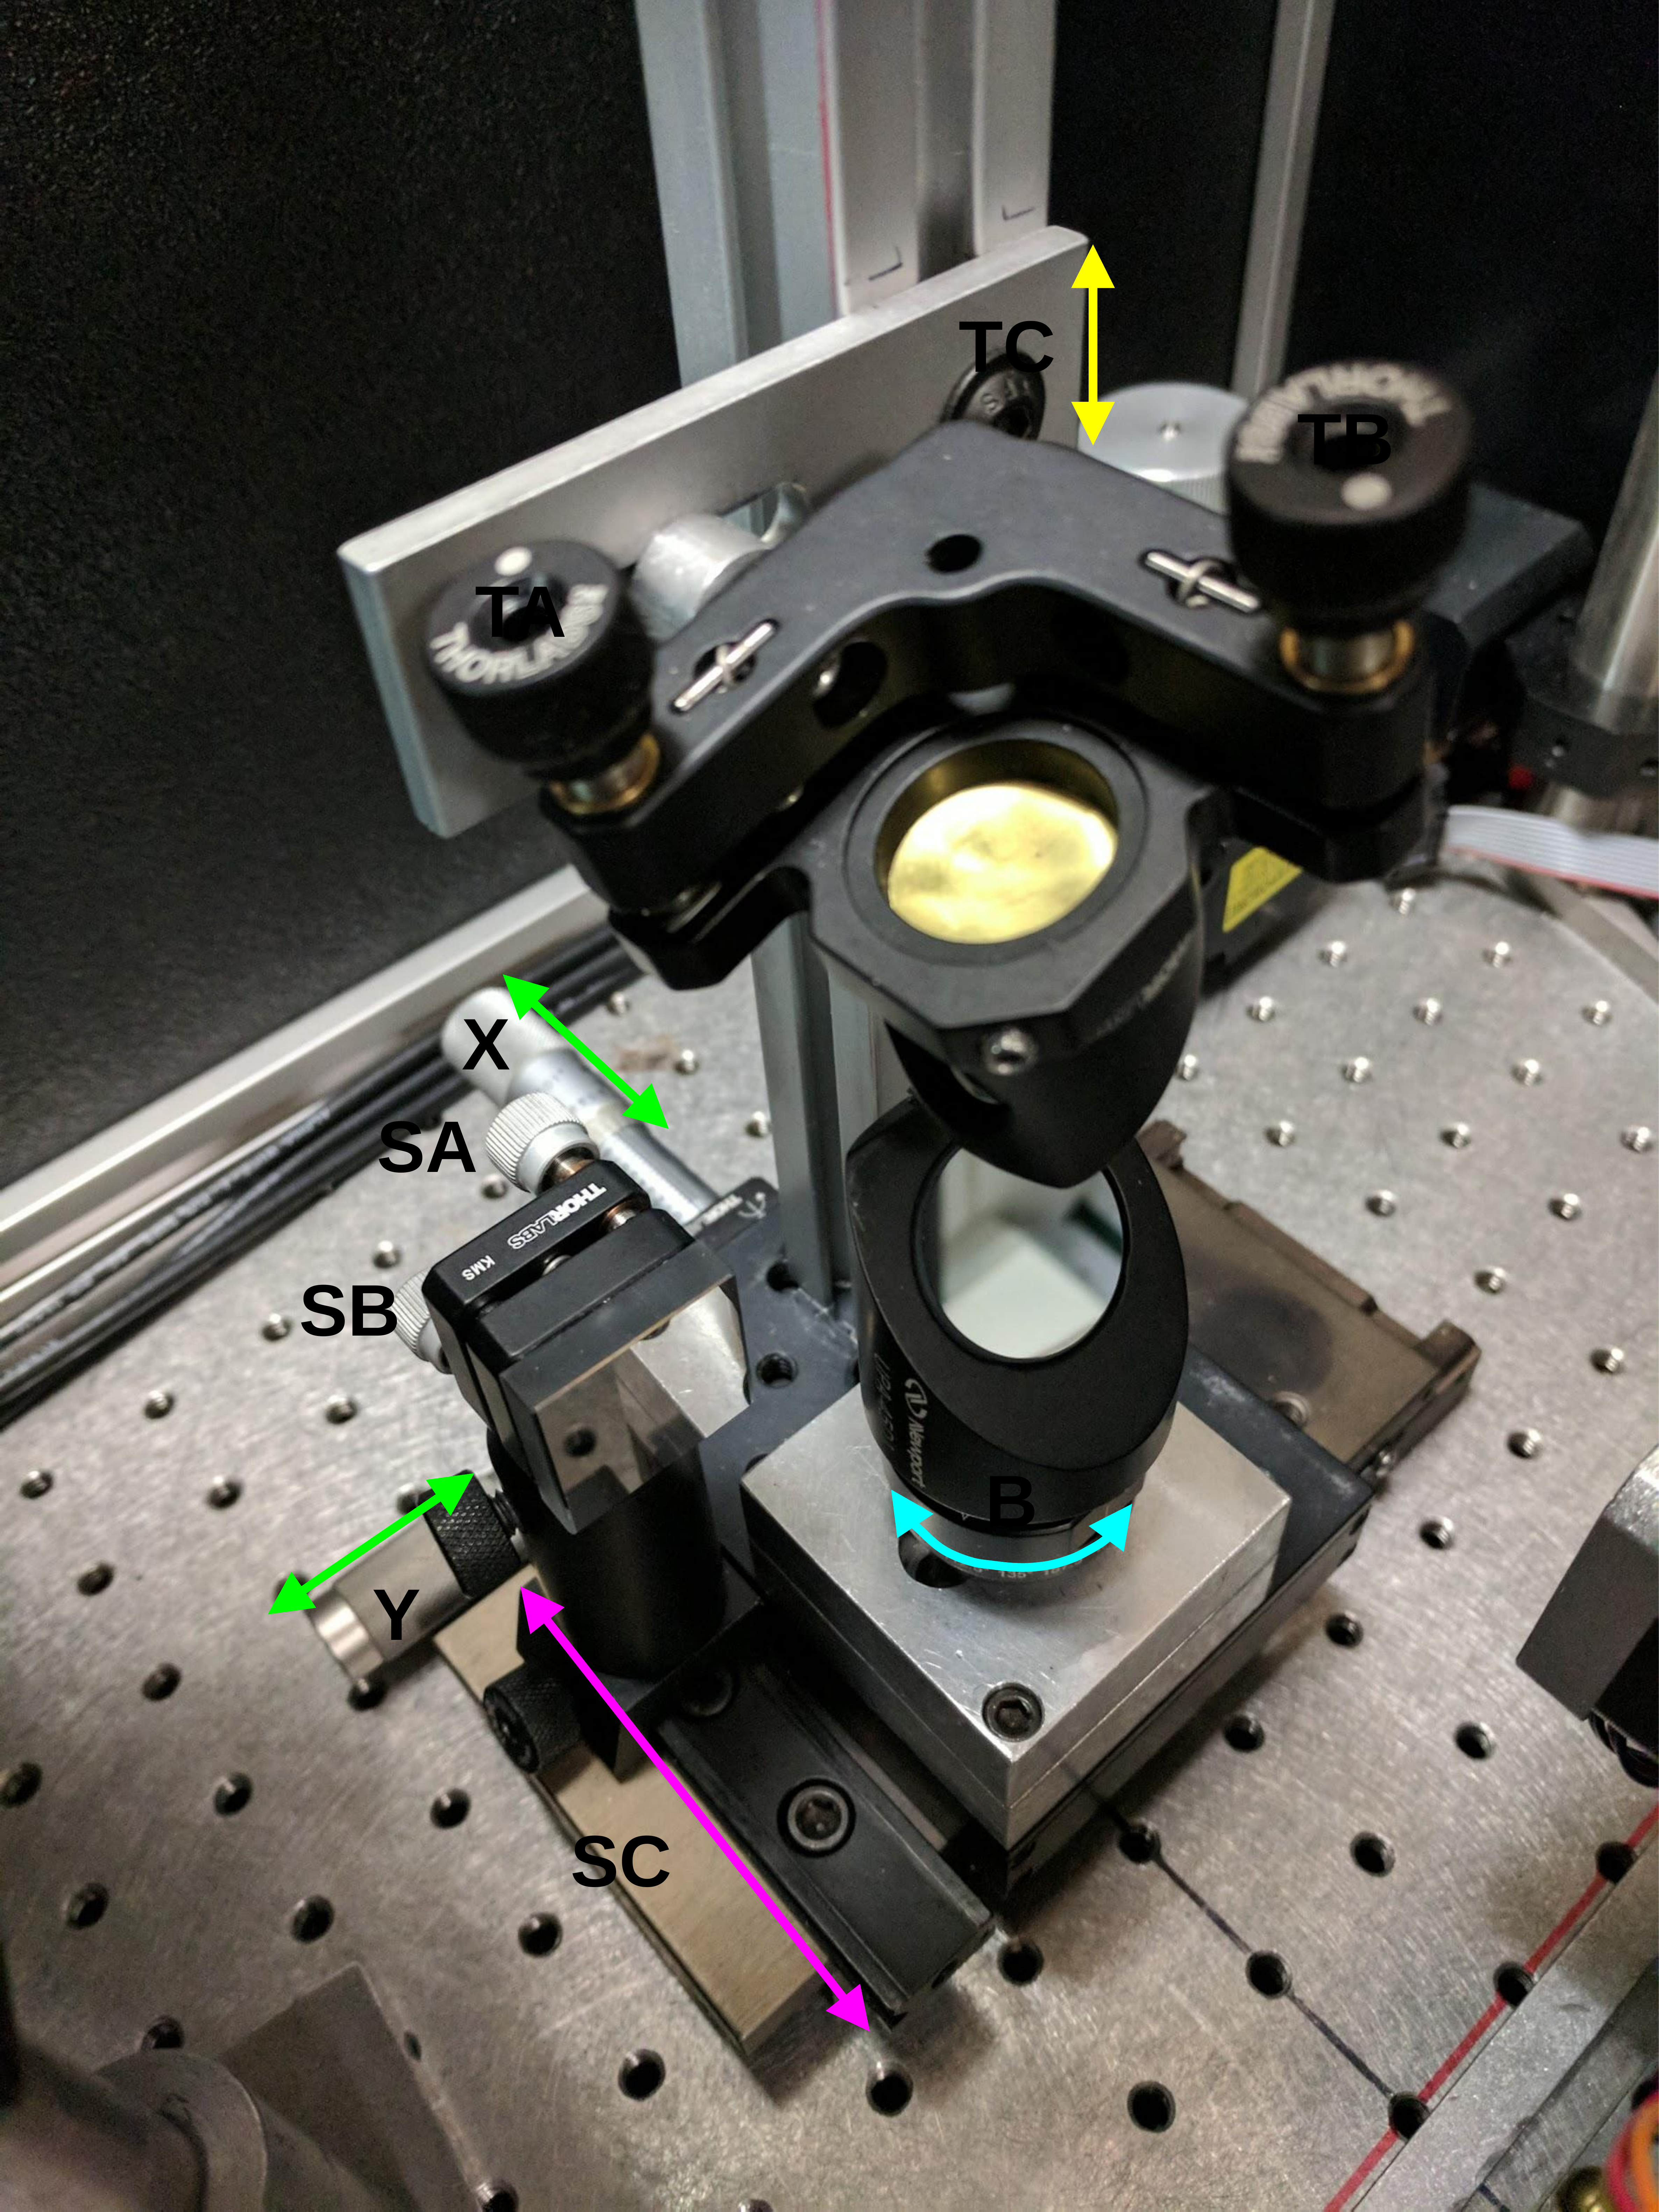

TC
TB
TA
X
SA
SB
B
Y
SC